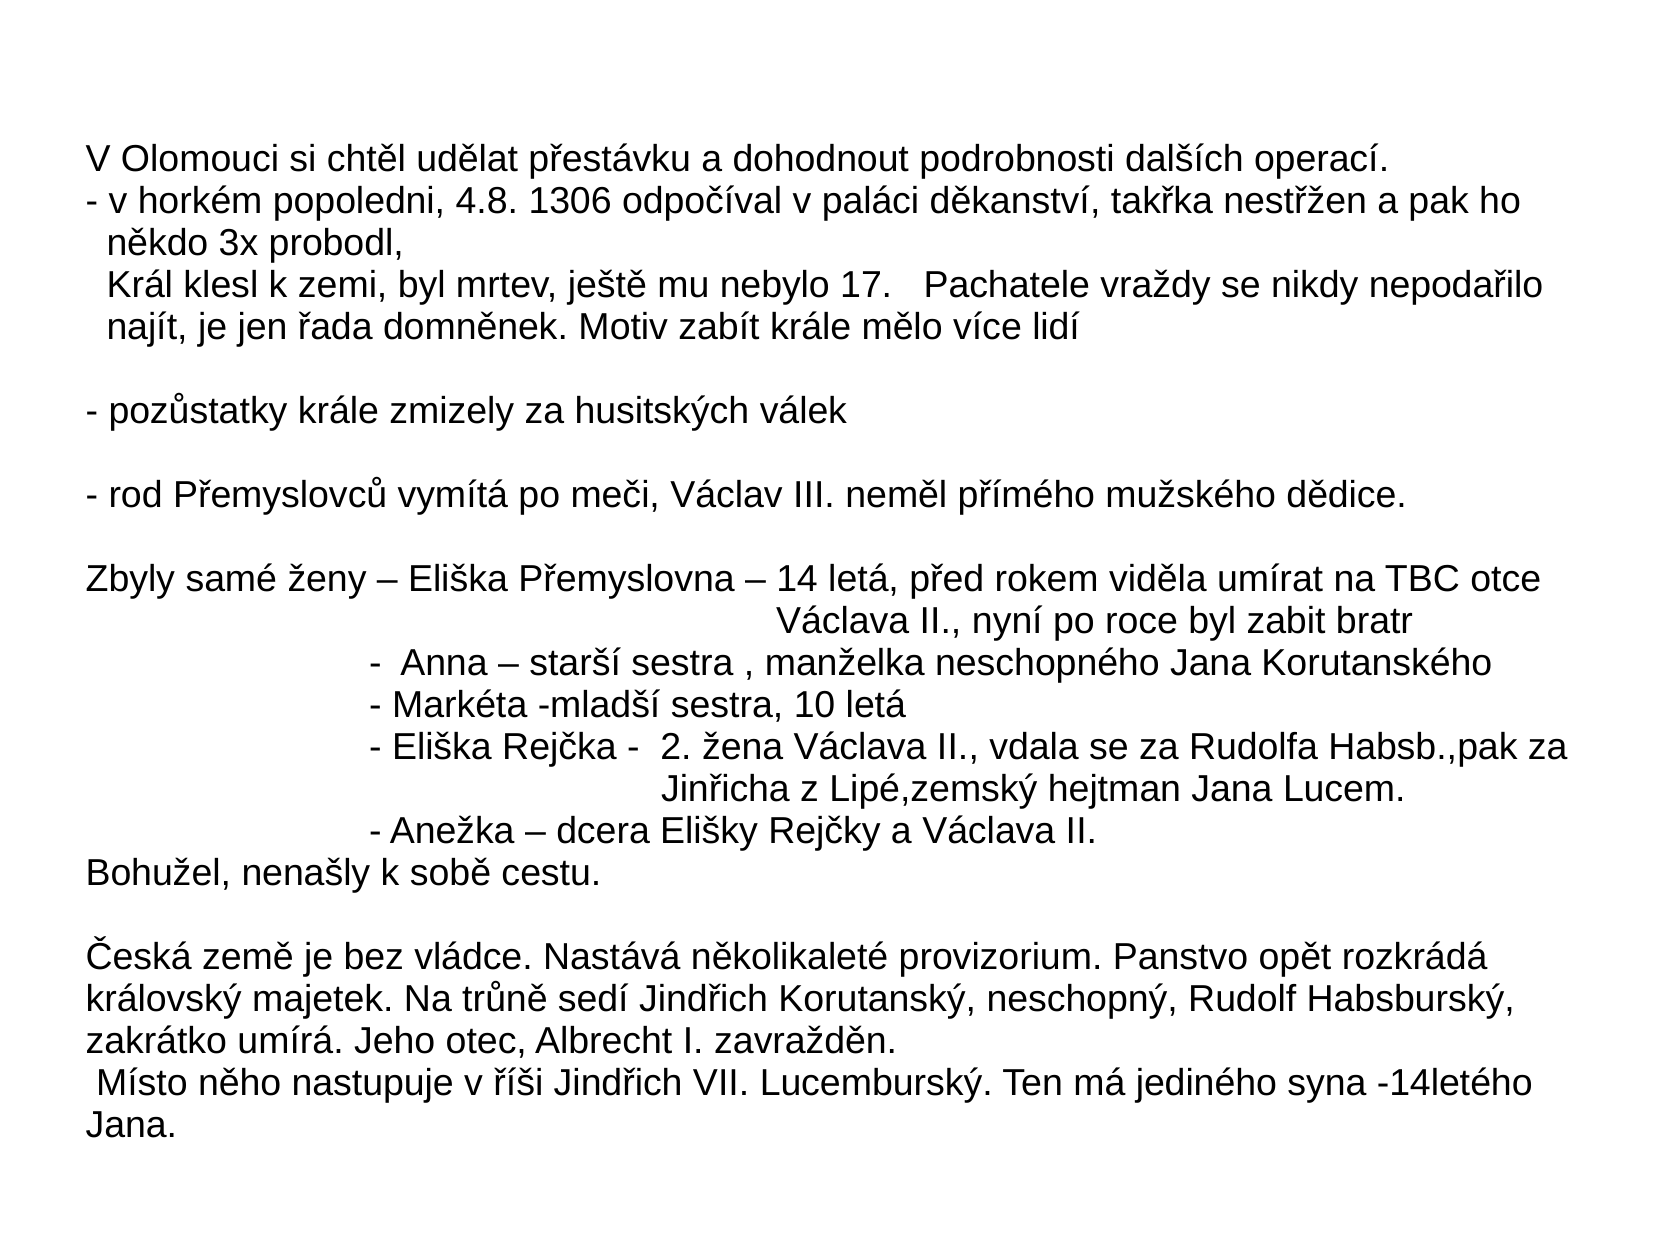

V Olomouci si chtěl udělat přestávku a dohodnout podrobnosti dalších operací.
- v horkém popoledni, 4.8. 1306 odpočíval v paláci děkanství, takřka nestřžen a pak ho někdo 3x probodl,
 Král klesl k zemi, byl mrtev, ještě mu nebylo 17. Pachatele vraždy se nikdy nepodařilo najít, je jen řada domněnek. Motiv zabít krále mělo více lidí
- pozůstatky krále zmizely za husitských válek
- rod Přemyslovců vymítá po meči, Václav III. neměl přímého mužského dědice.
Zbyly samé ženy – Eliška Přemyslovna – 14 letá, před rokem viděla umírat na TBC otce Václava II., nyní po roce byl zabit bratr
 - Anna – starší sestra , manželka neschopného Jana Korutanského
 - Markéta -mladší sestra, 10 letá
 - Eliška Rejčka - 2. žena Václava II., vdala se za Rudolfa Habsb.,pak za Jinřicha z Lipé,zemský hejtman Jana Lucem.
 - Anežka – dcera Elišky Rejčky a Václava II.
Bohužel, nenašly k sobě cestu.
Česká země je bez vládce. Nastává několikaleté provizorium. Panstvo opět rozkrádá královský majetek. Na trůně sedí Jindřich Korutanský, neschopný, Rudolf Habsburský, zakrátko umírá. Jeho otec, Albrecht I. zavražděn.
 Místo něho nastupuje v říši Jindřich VII. Lucemburský. Ten má jediného syna -14letého Jana.